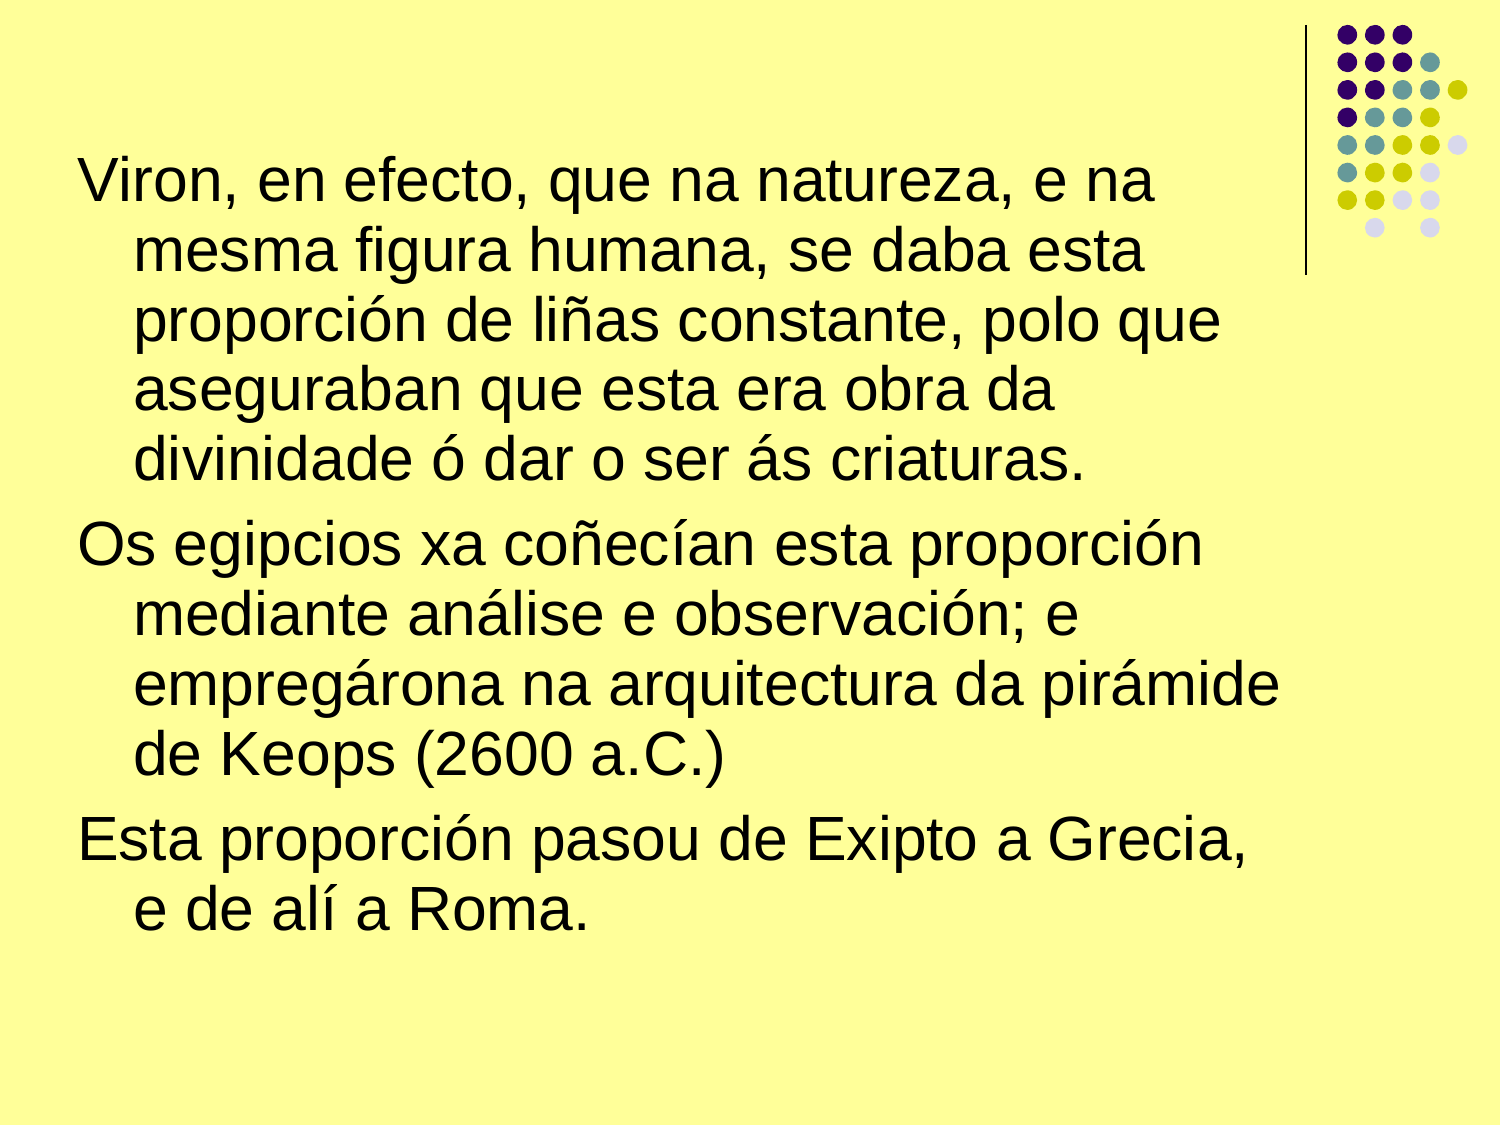

# Viron, en efecto, que na natureza, e na mesma figura humana, se daba esta proporción de liñas constante, polo que aseguraban que esta era obra da divinidade ó dar o ser ás criaturas.
Os egipcios xa coñecían esta proporción mediante análise e observación; e empregárona na arquitectura da pirámide de Keops (2600 a.C.)
Esta proporción pasou de Exipto a Grecia, e de alí a Roma.